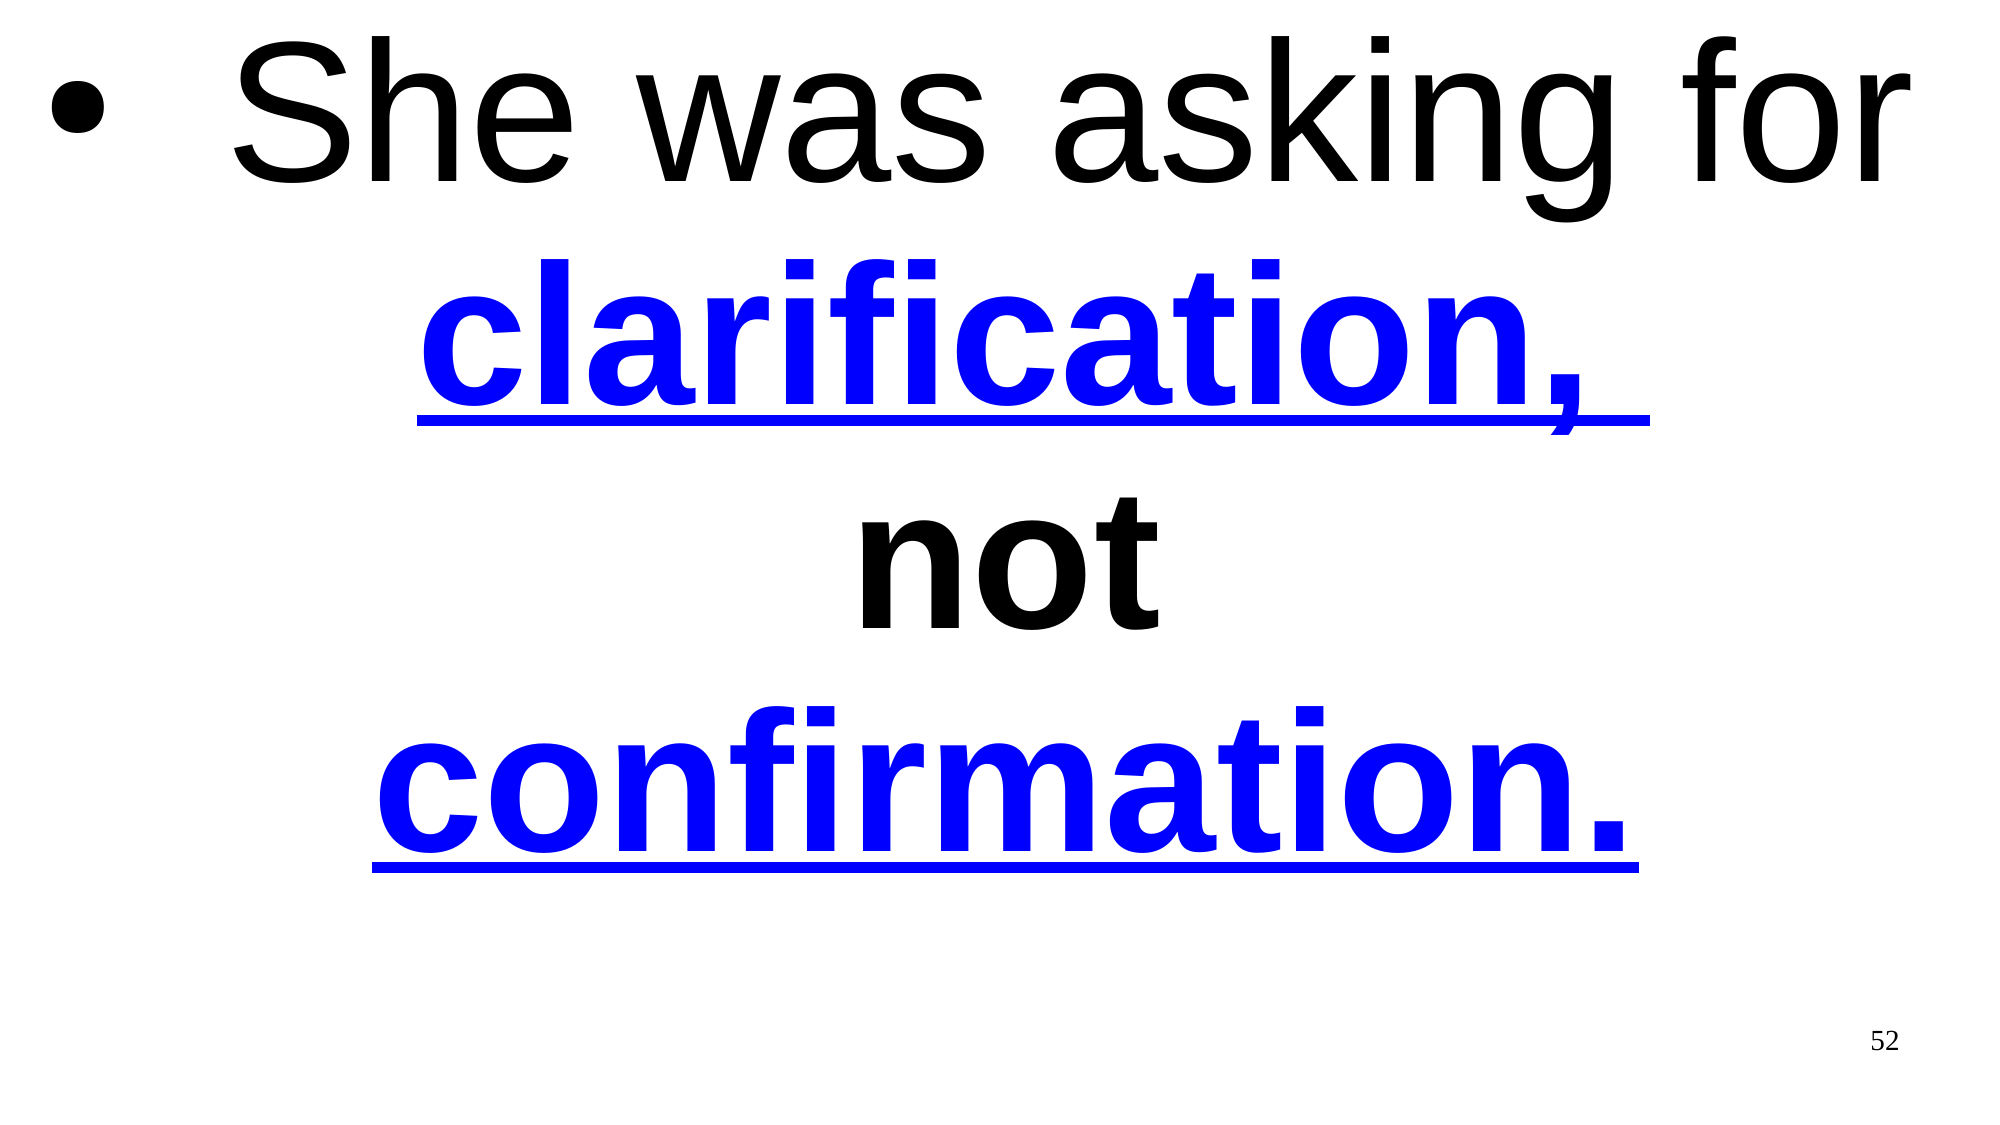

# She was asking for clarification, not confirmation.
52